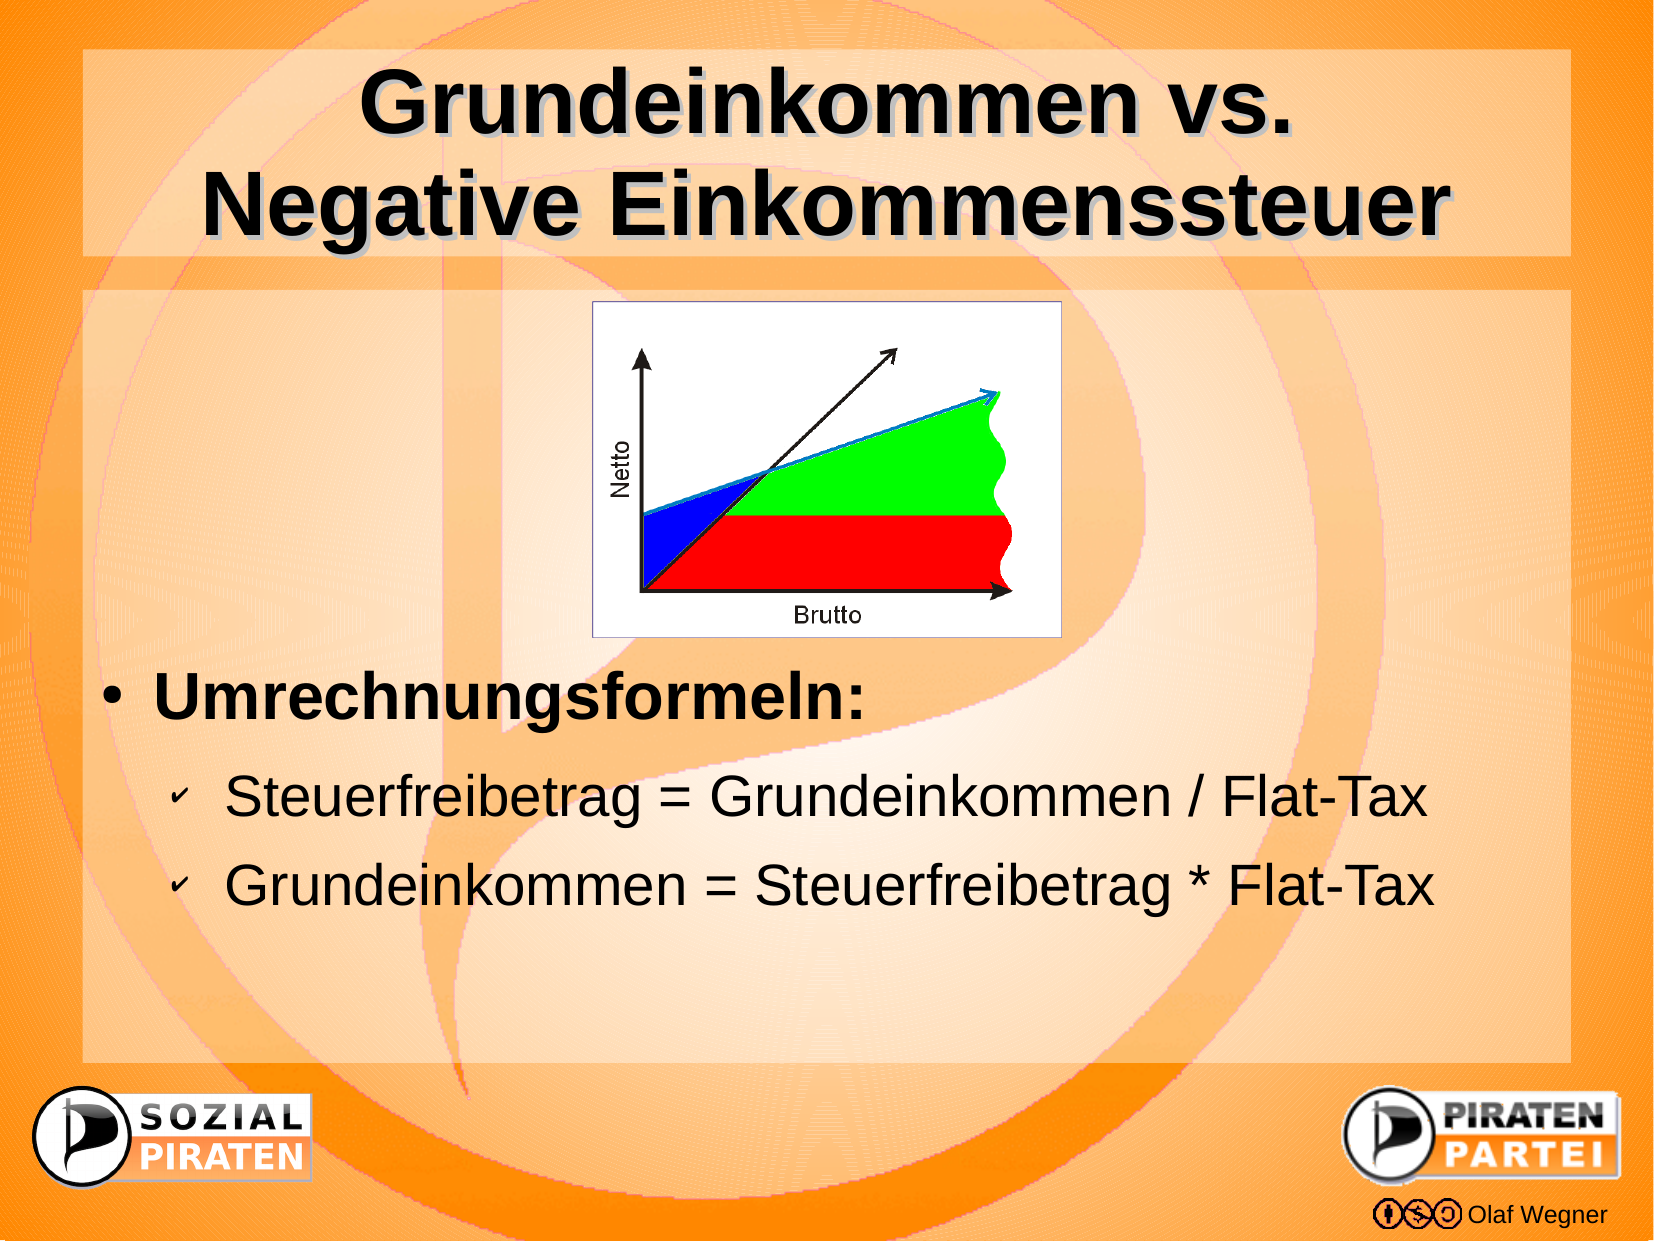

Grundeinkommen vs.
Negative Einkommenssteuer
# Umrechnungsformeln:
Steuerfreibetrag = Grundeinkommen / Flat-Tax
Grundeinkommen = Steuerfreibetrag * Flat-Tax
Olaf Wegner